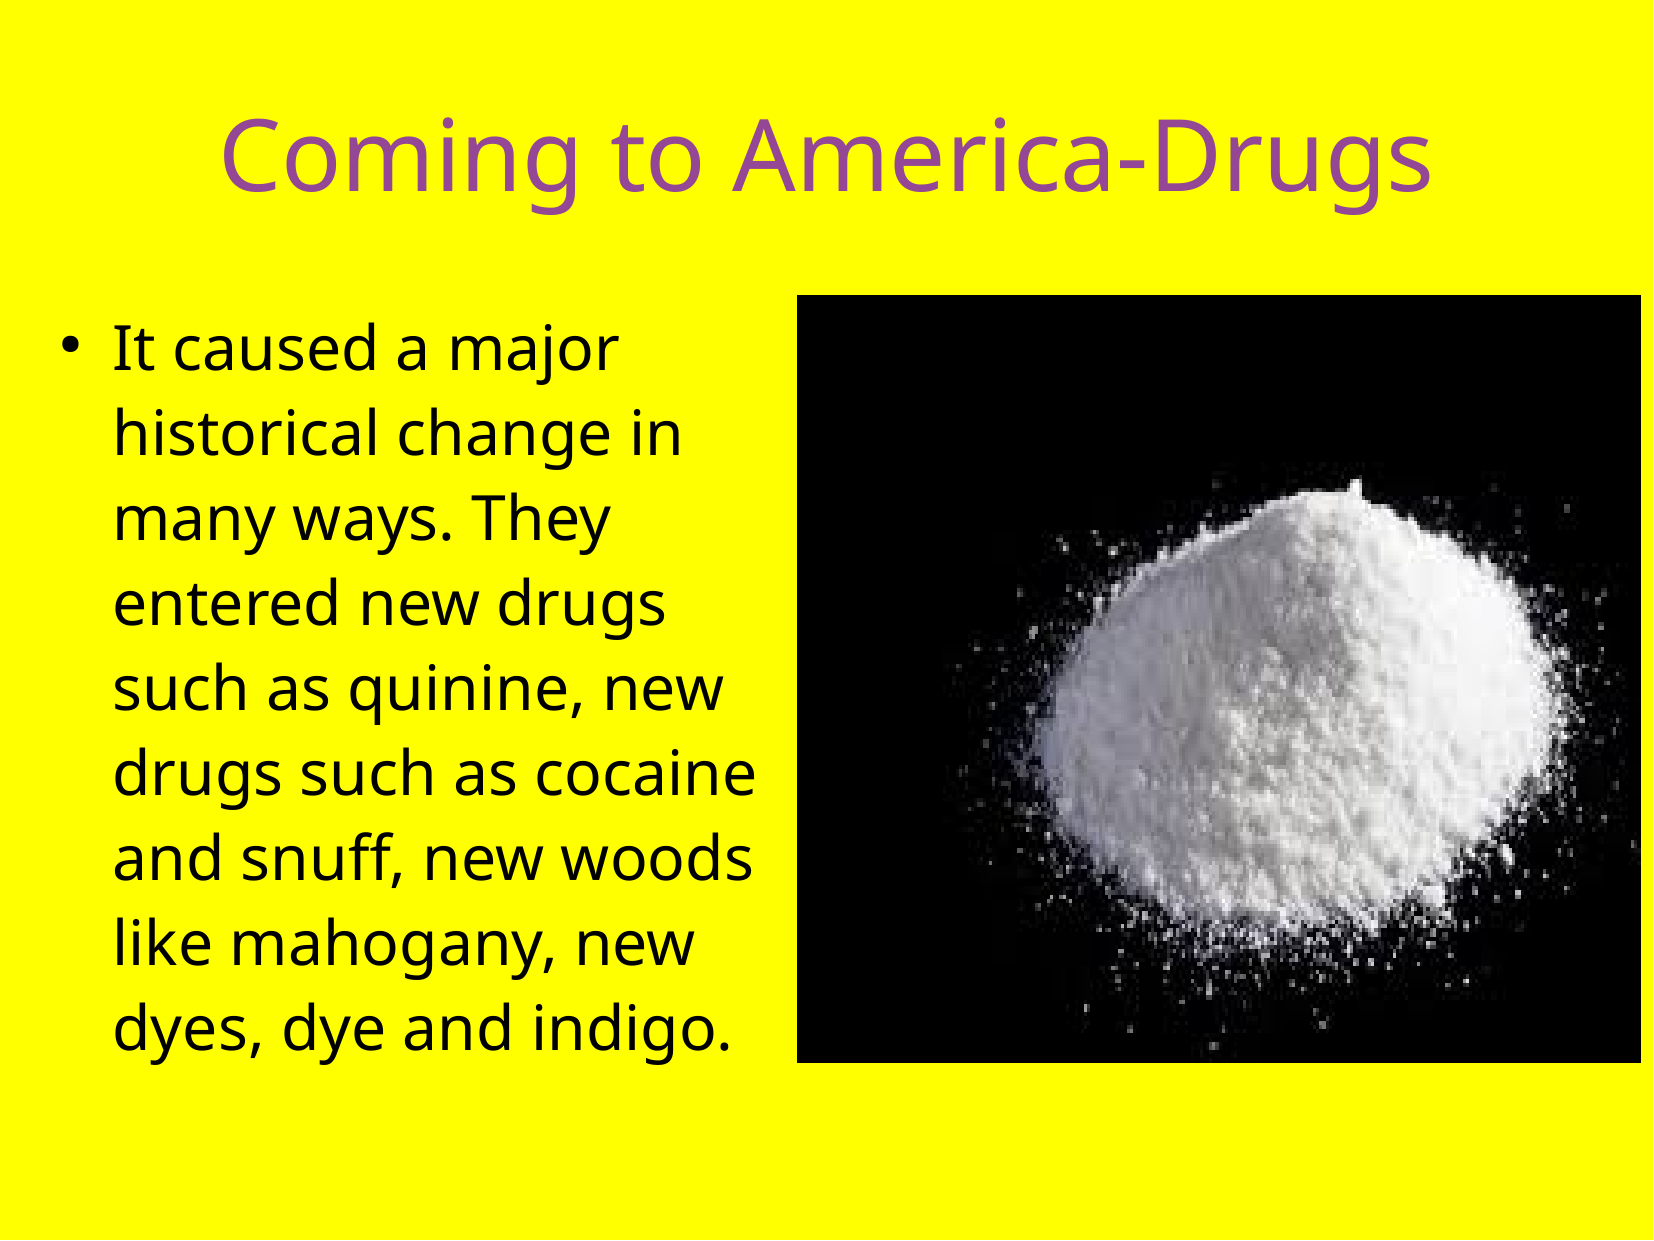

# Coming to America-Drugs
It caused a major historical change in many ways. They entered new drugs such as quinine, new drugs such as cocaine and snuff, new woods like mahogany, new dyes, dye and indigo.